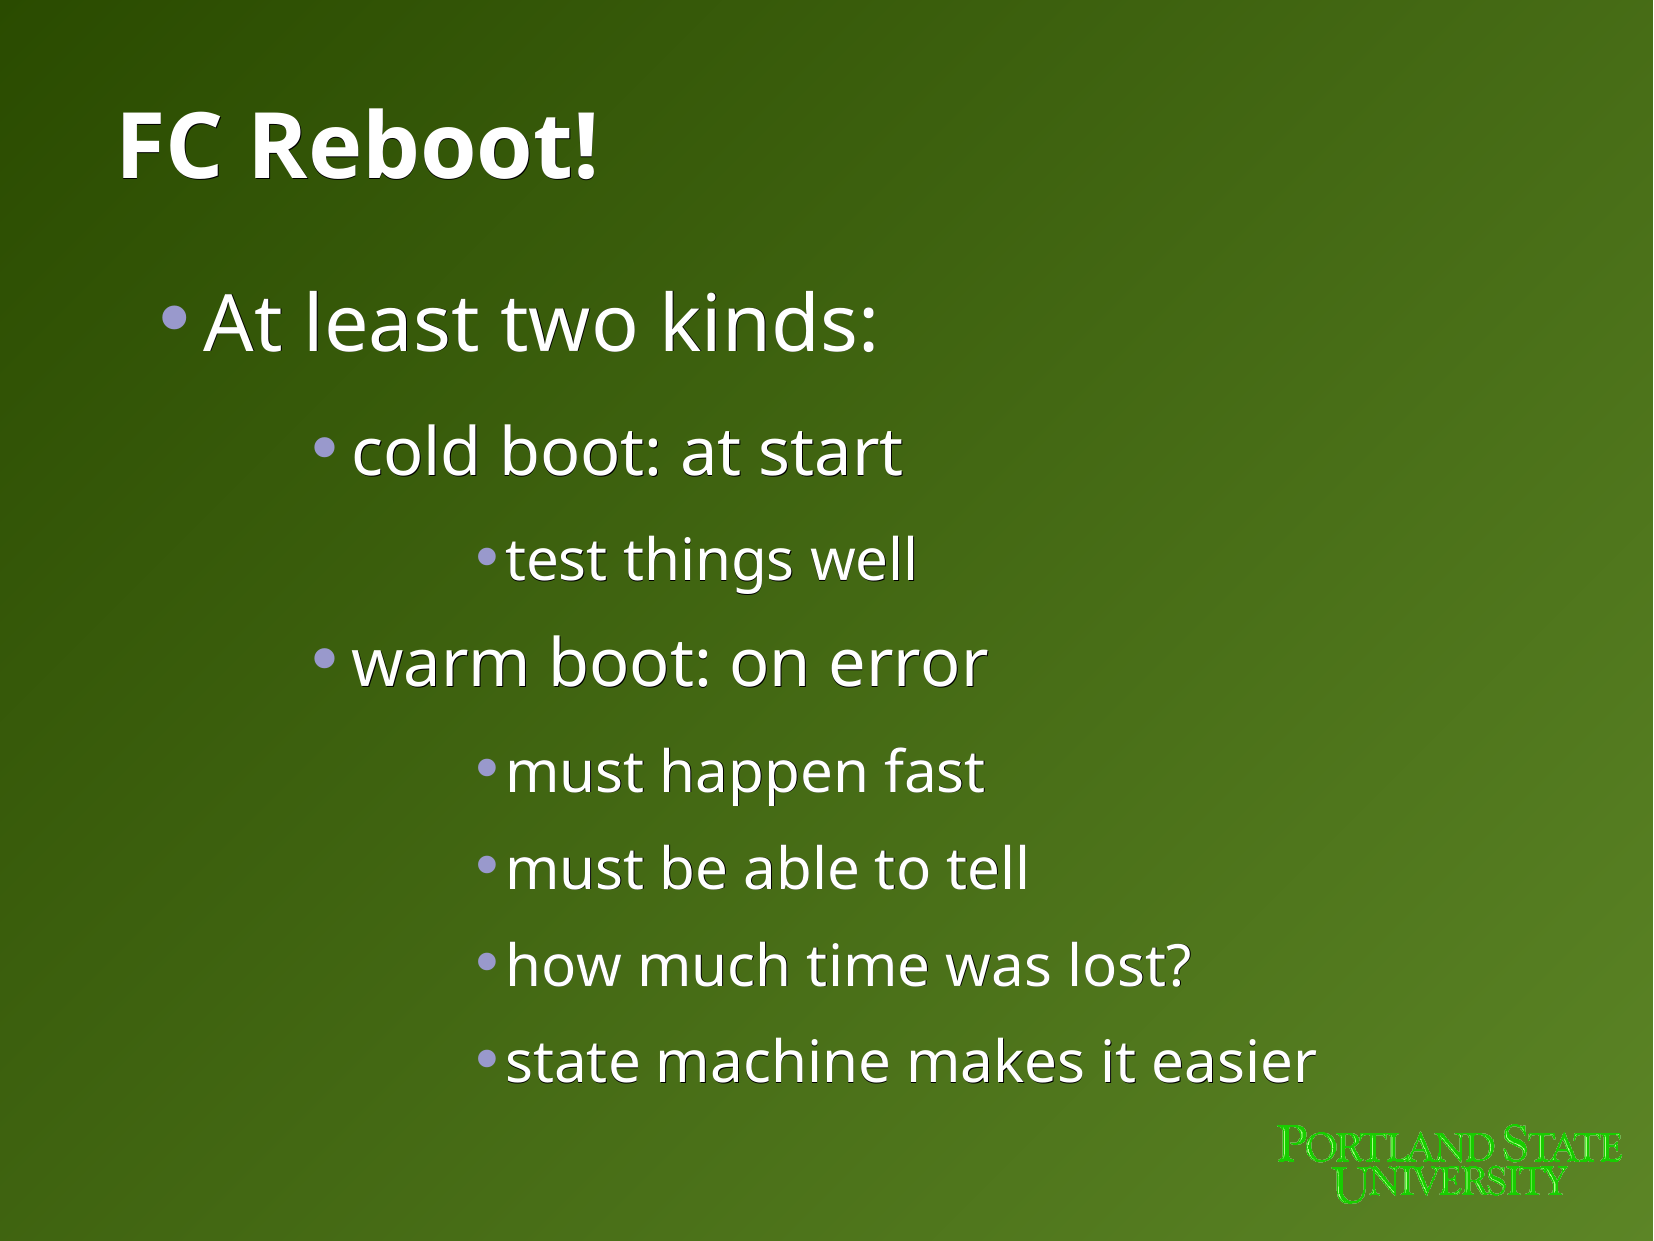

# FC Reboot!
At least two kinds:
cold boot: at start
test things well
warm boot: on error
must happen fast
must be able to tell
how much time was lost?
state machine makes it easier